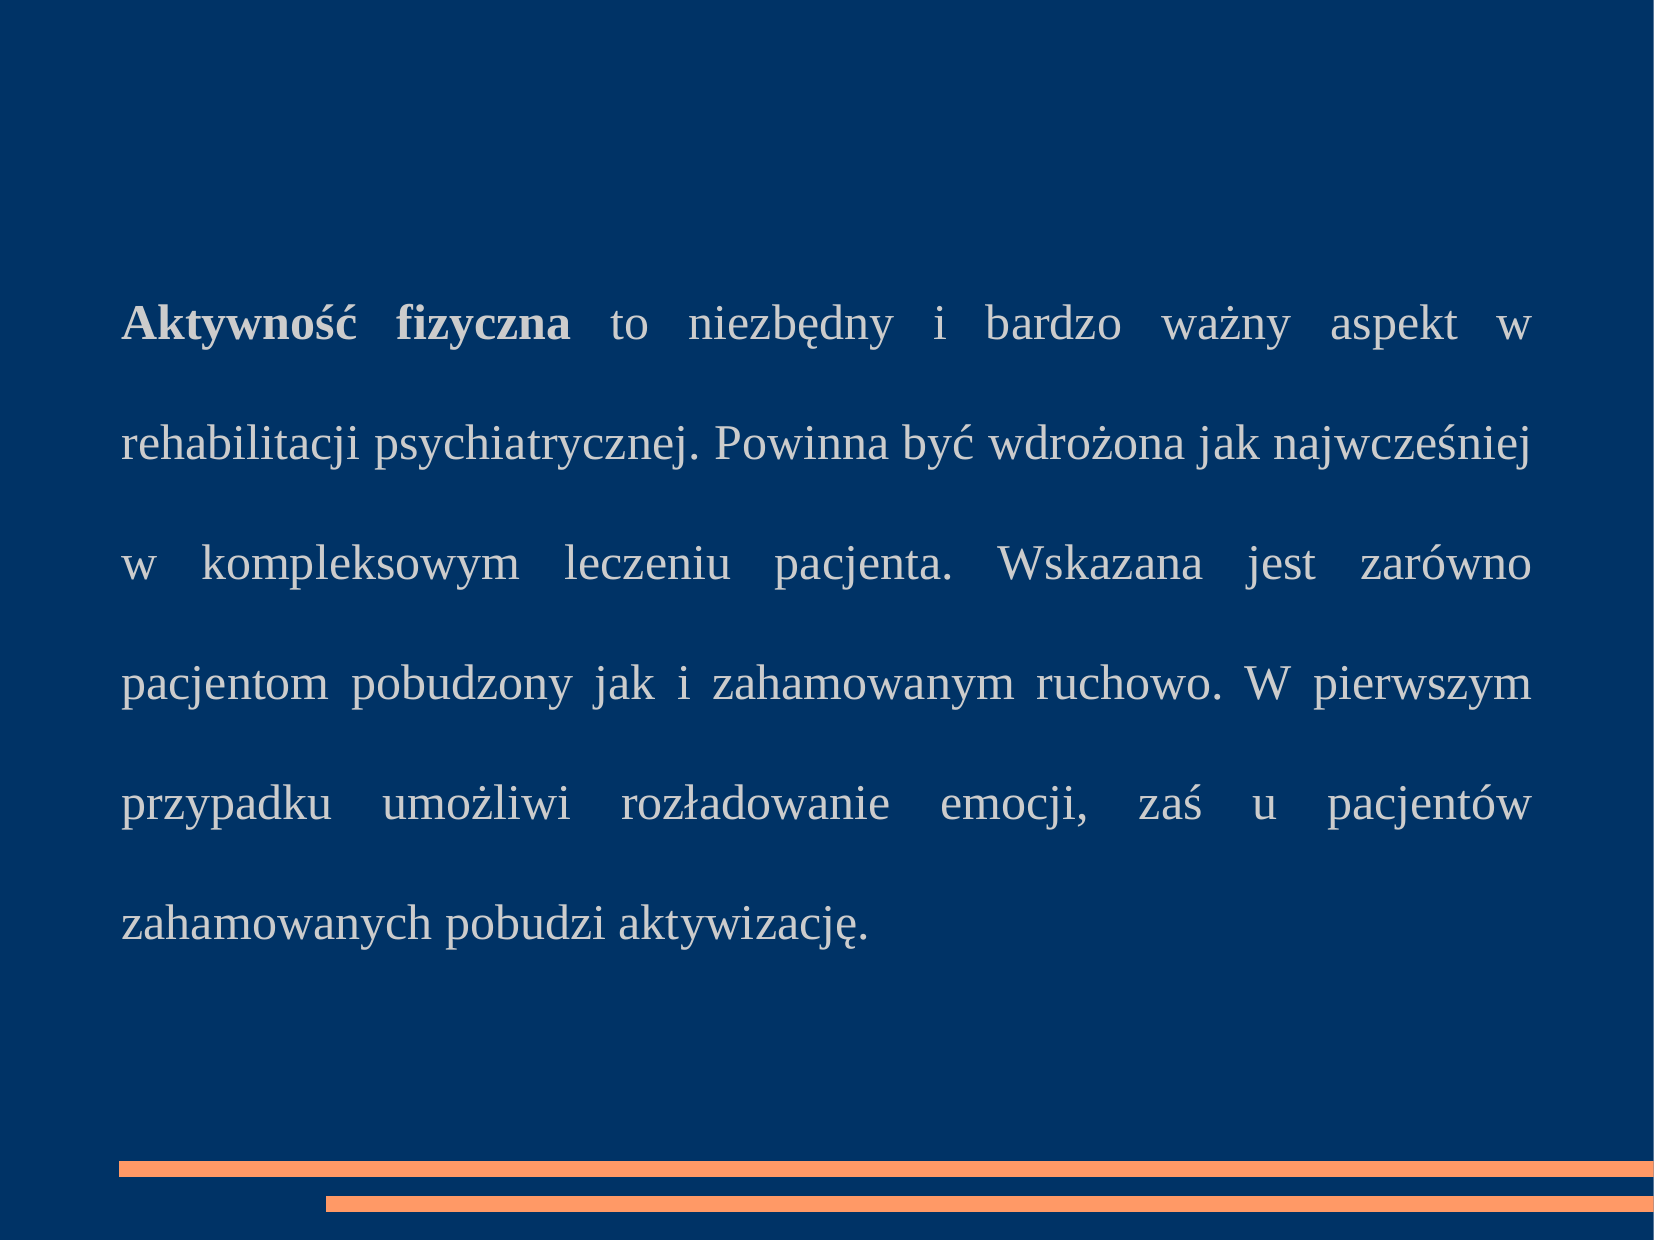

# Aktywność fizyczna to niezbędny i bardzo ważny aspekt w rehabilitacji psychiatrycznej. Powinna być wdrożona jak najwcześniej w kompleksowym leczeniu pacjenta. Wskazana jest zarówno pacjentom pobudzony jak i zahamowanym ruchowo. W pierwszym przypadku umożliwi rozładowanie emocji, zaś u pacjentów zahamowanych pobudzi aktywizację.